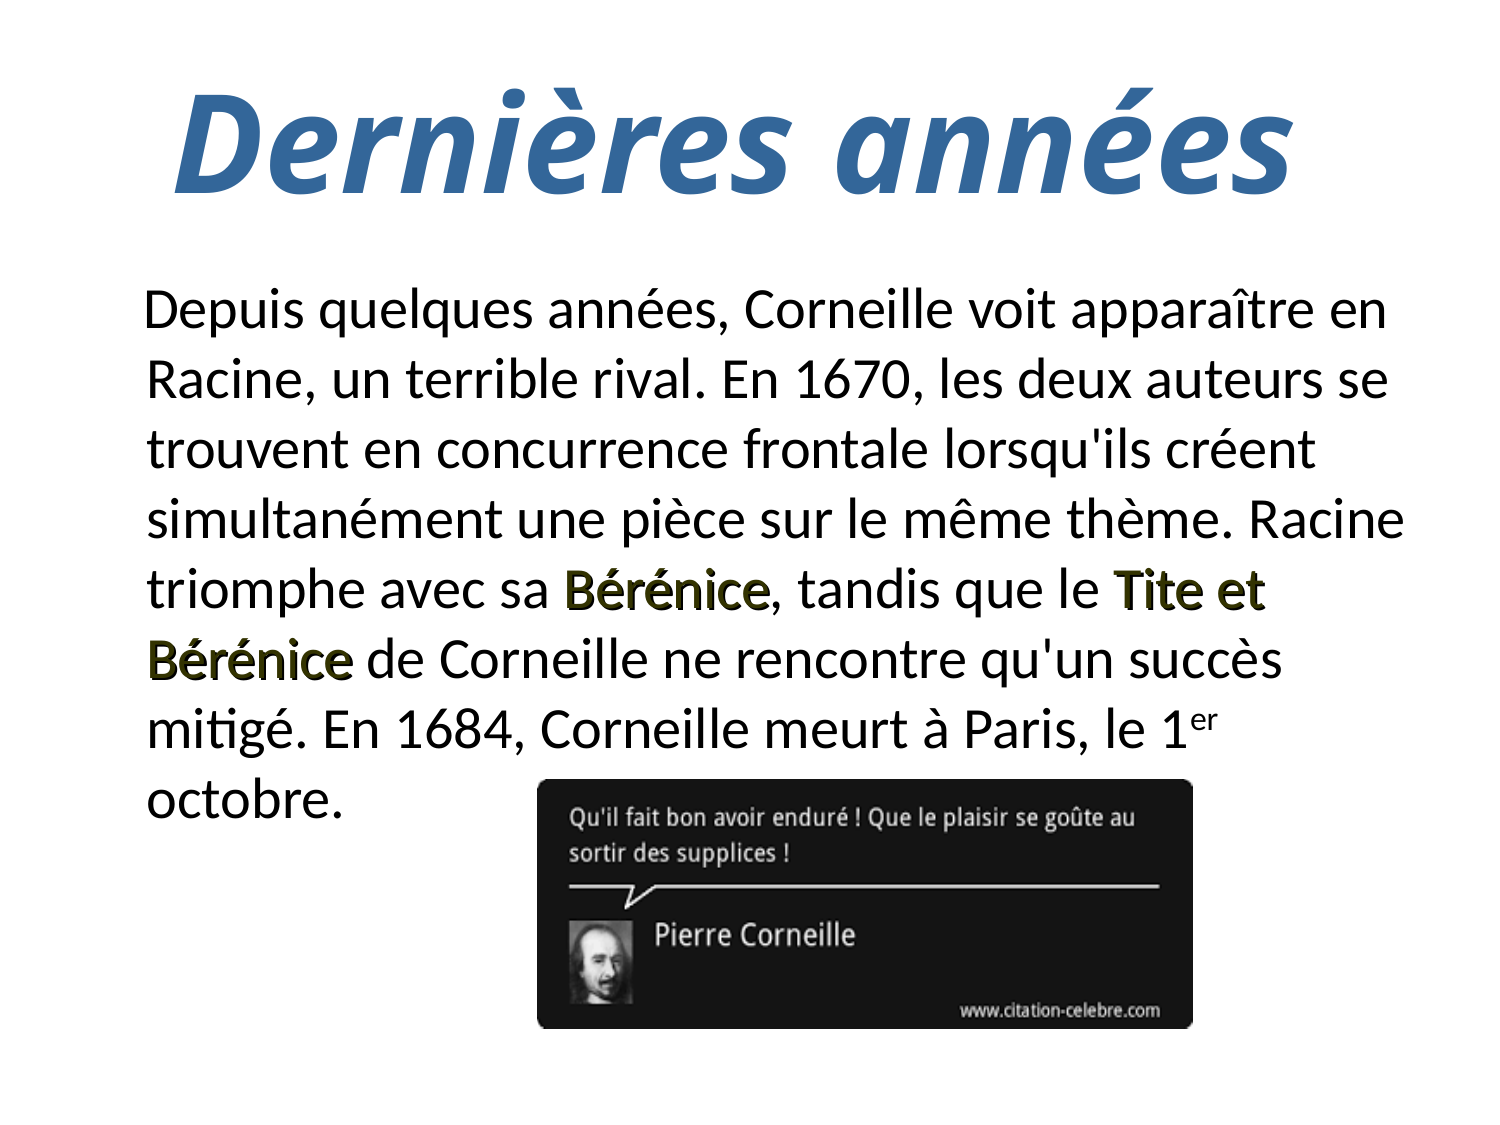

# Dernières années
 Depuis quelques années, Corneille voit apparaître en Racine, un terrible rival. En 1670, les deux auteurs se trouvent en concurrence frontale lorsqu'ils créent simultanément une pièce sur le même thème. Racine triomphe avec sa Bérénice, tandis que le Tite et Bérénice de Corneille ne rencontre qu'un succès mitigé. En 1684, Corneille meurt à Paris, le 1er octobre.